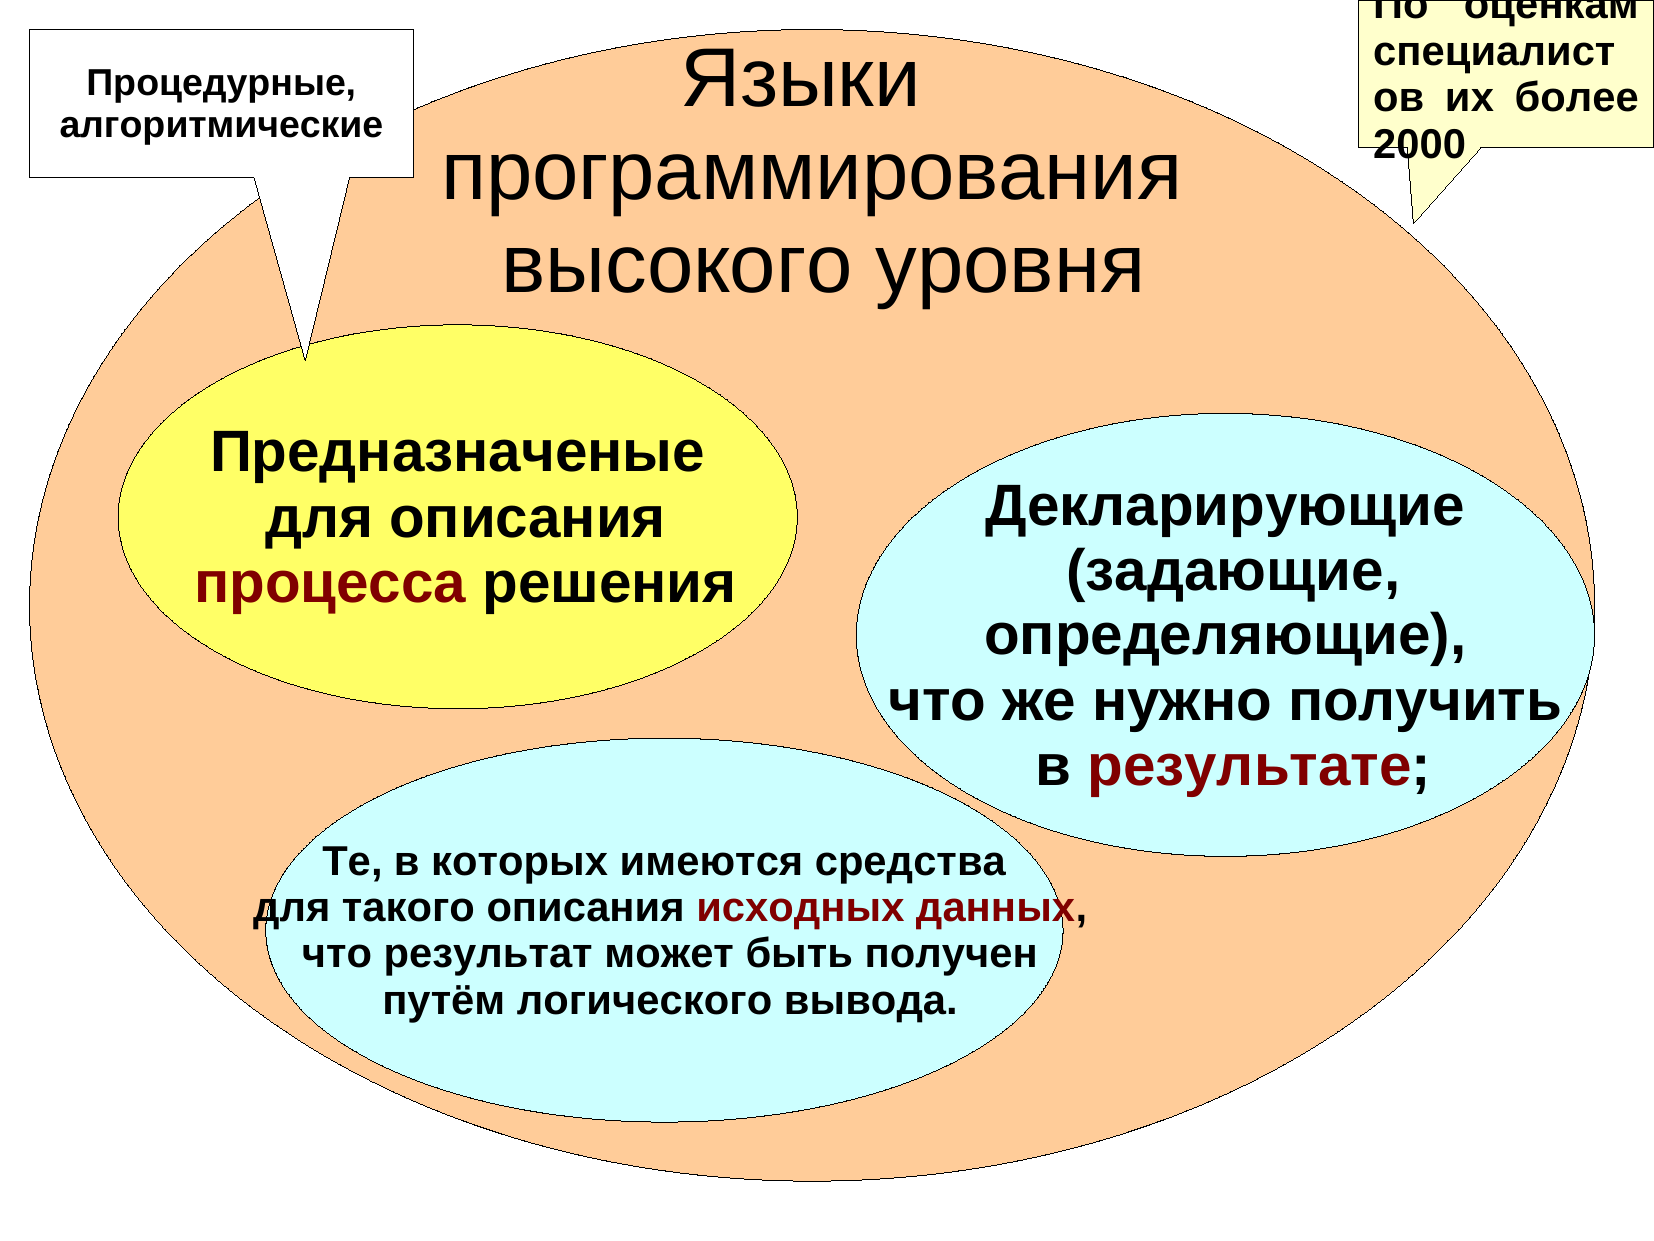

По оценкам специалистов их более 2000
Языки
программирования
 высокого уровня
Процедурные,
алгоритмические
Предназначеные
 для описания
 процесса решения
Декларирующие
 (задающие,
 определяющие),
что же нужно получить
 в результате;
Те, в которых имеются средства
 для такого описания исходных данных,
 что результат может быть получен
 путём логического вывода.